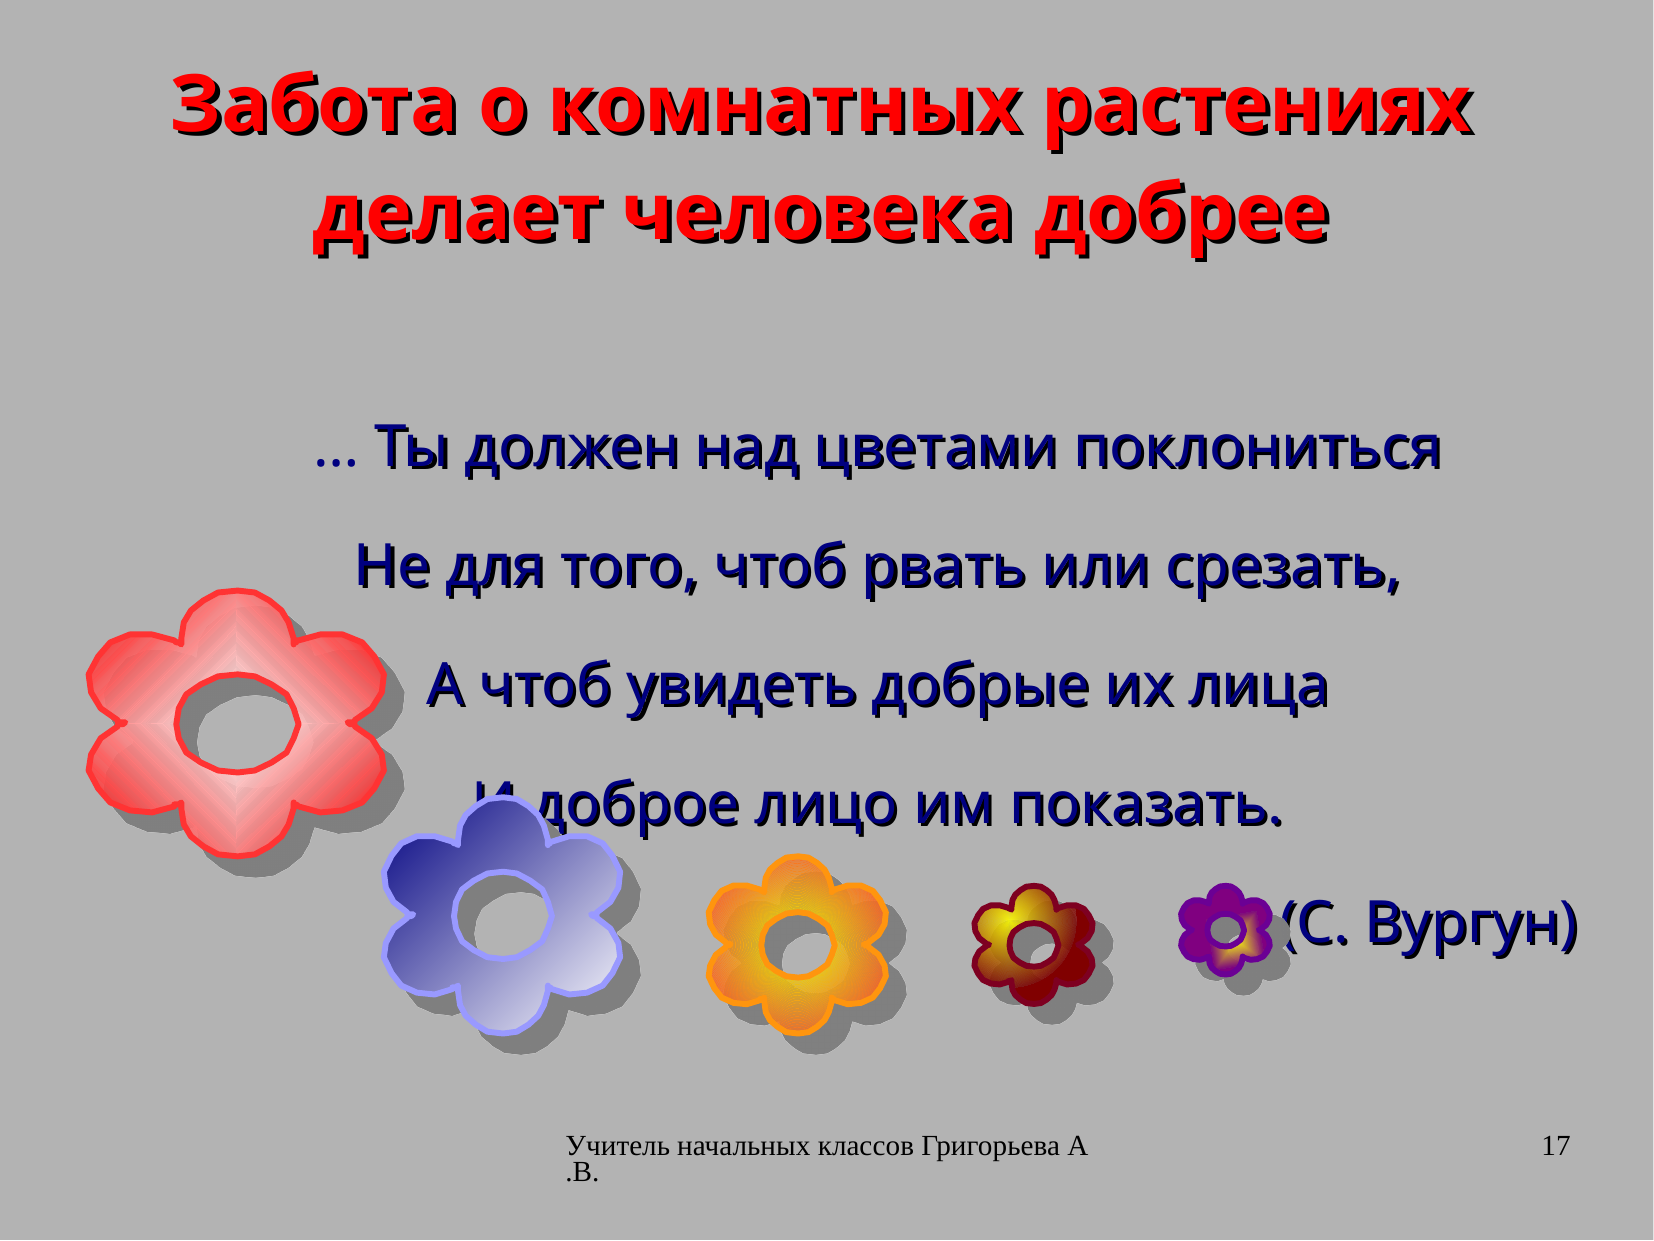

# Забота о комнатных растениях делает человека добрее
… Ты должен над цветами поклониться
Не для того, чтоб рвать или срезать,
А чтоб увидеть добрые их лица
И доброе лицо им показать.
(С. Вургун)
Учитель начальных классов Григорьева А.В.
17